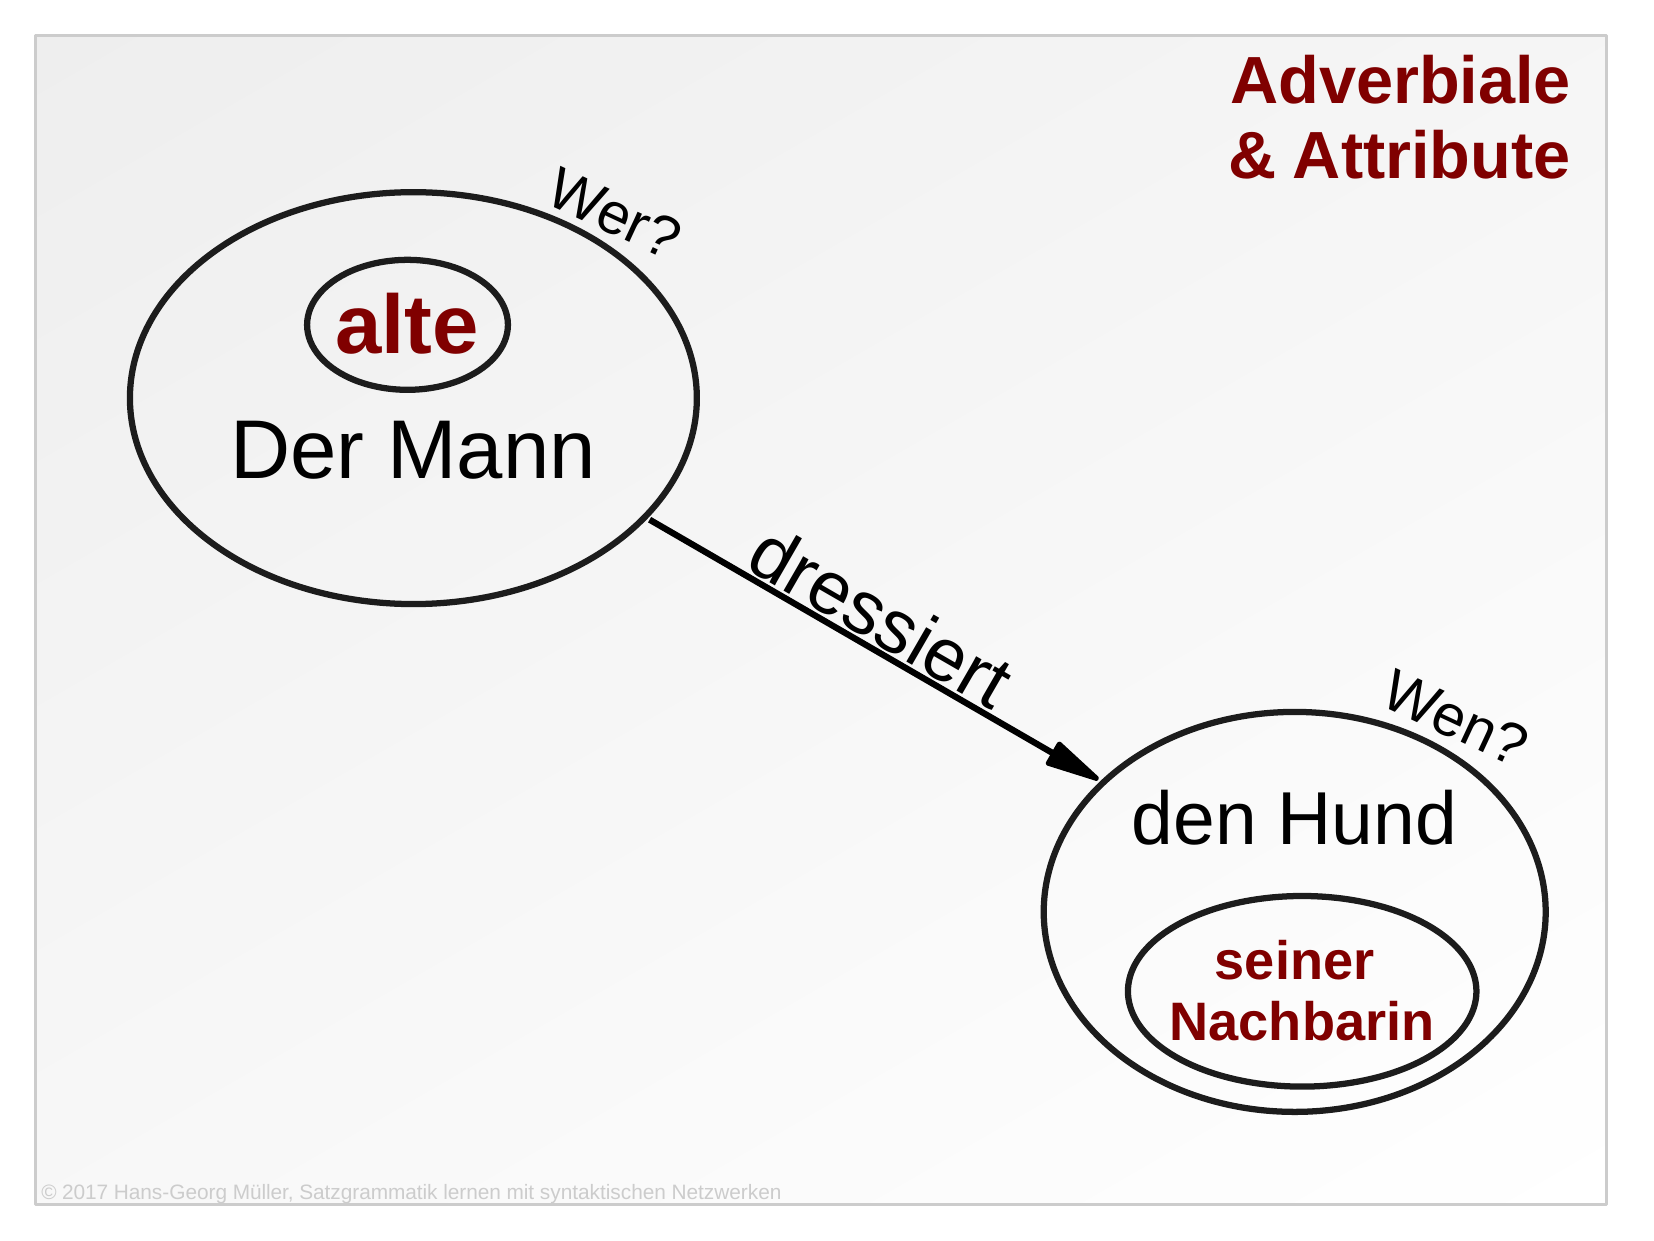

# Adverbiale & Attribute
Wer?
Der Mann
alte
dressiert
Wen?
den Hund
seiner
Nachbarin